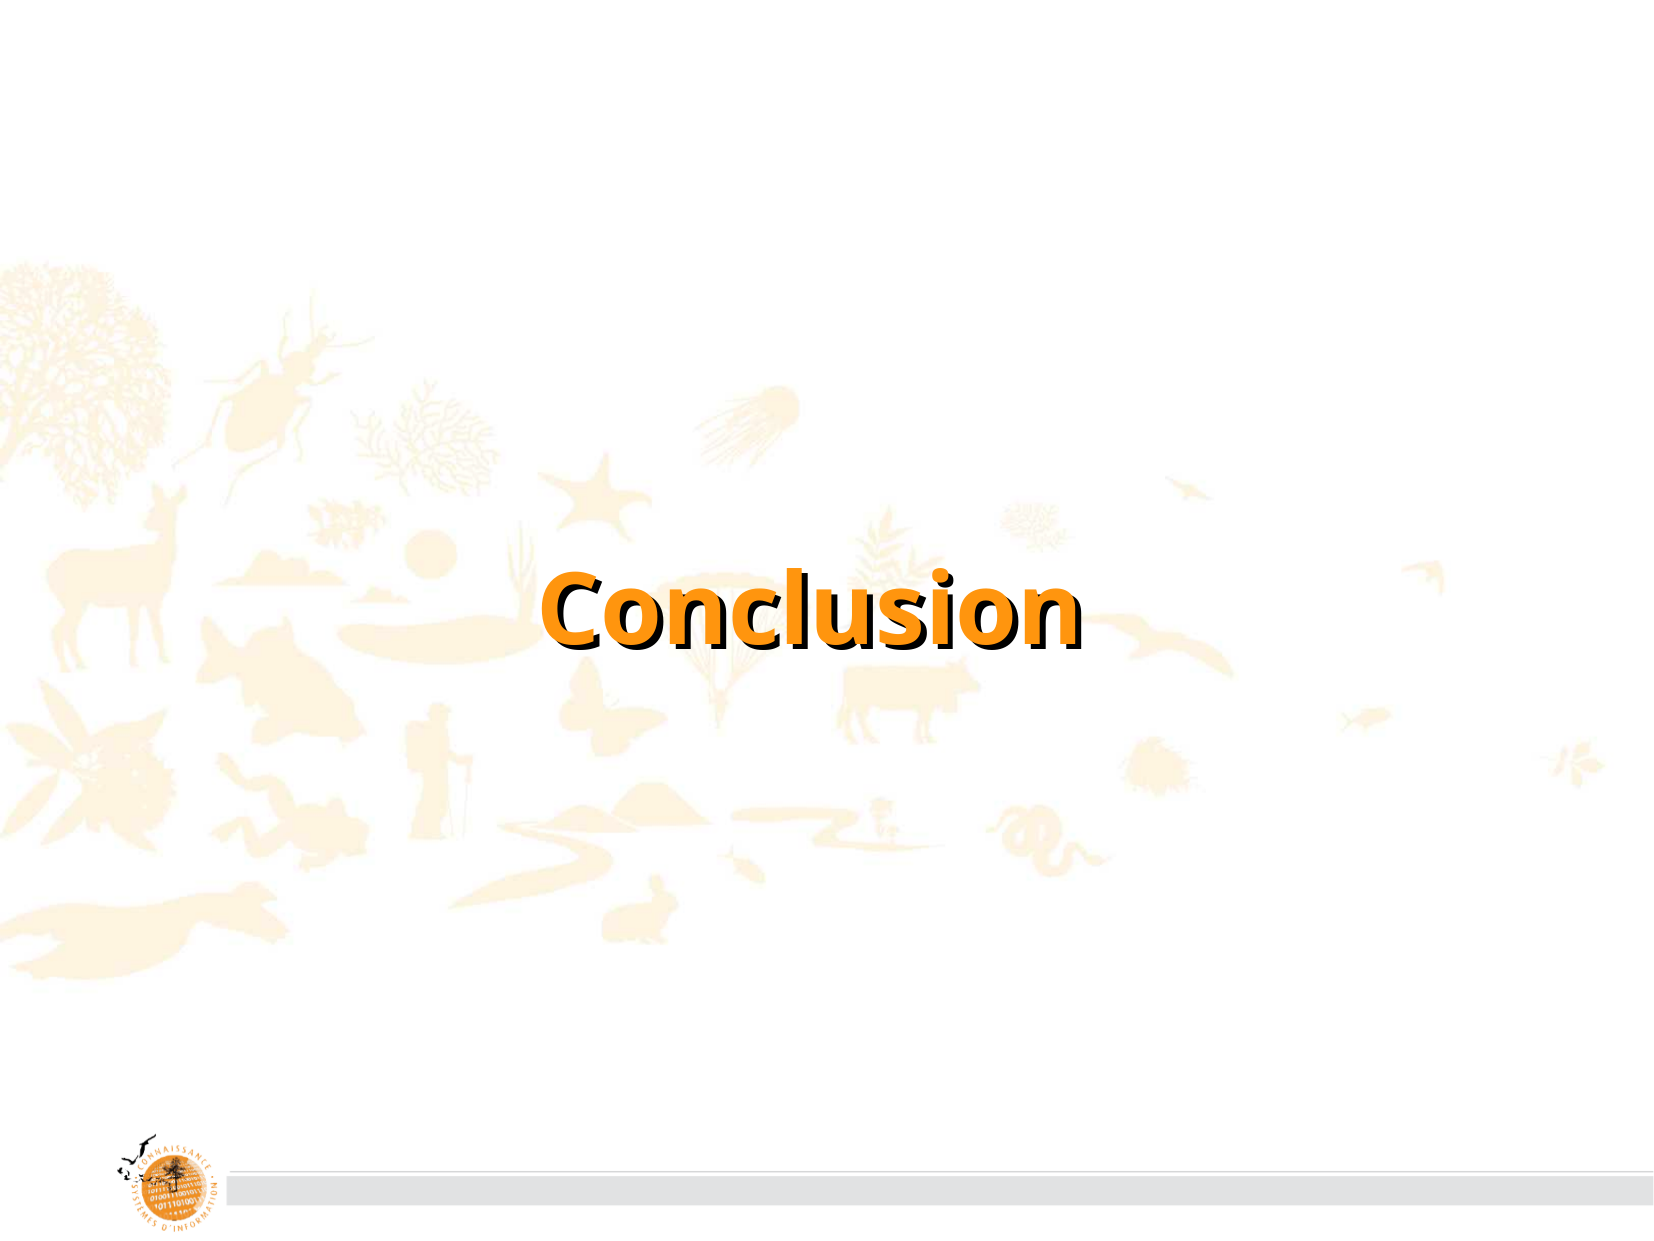

# Conclusion
Cotech SINP - 29/11/2018
30